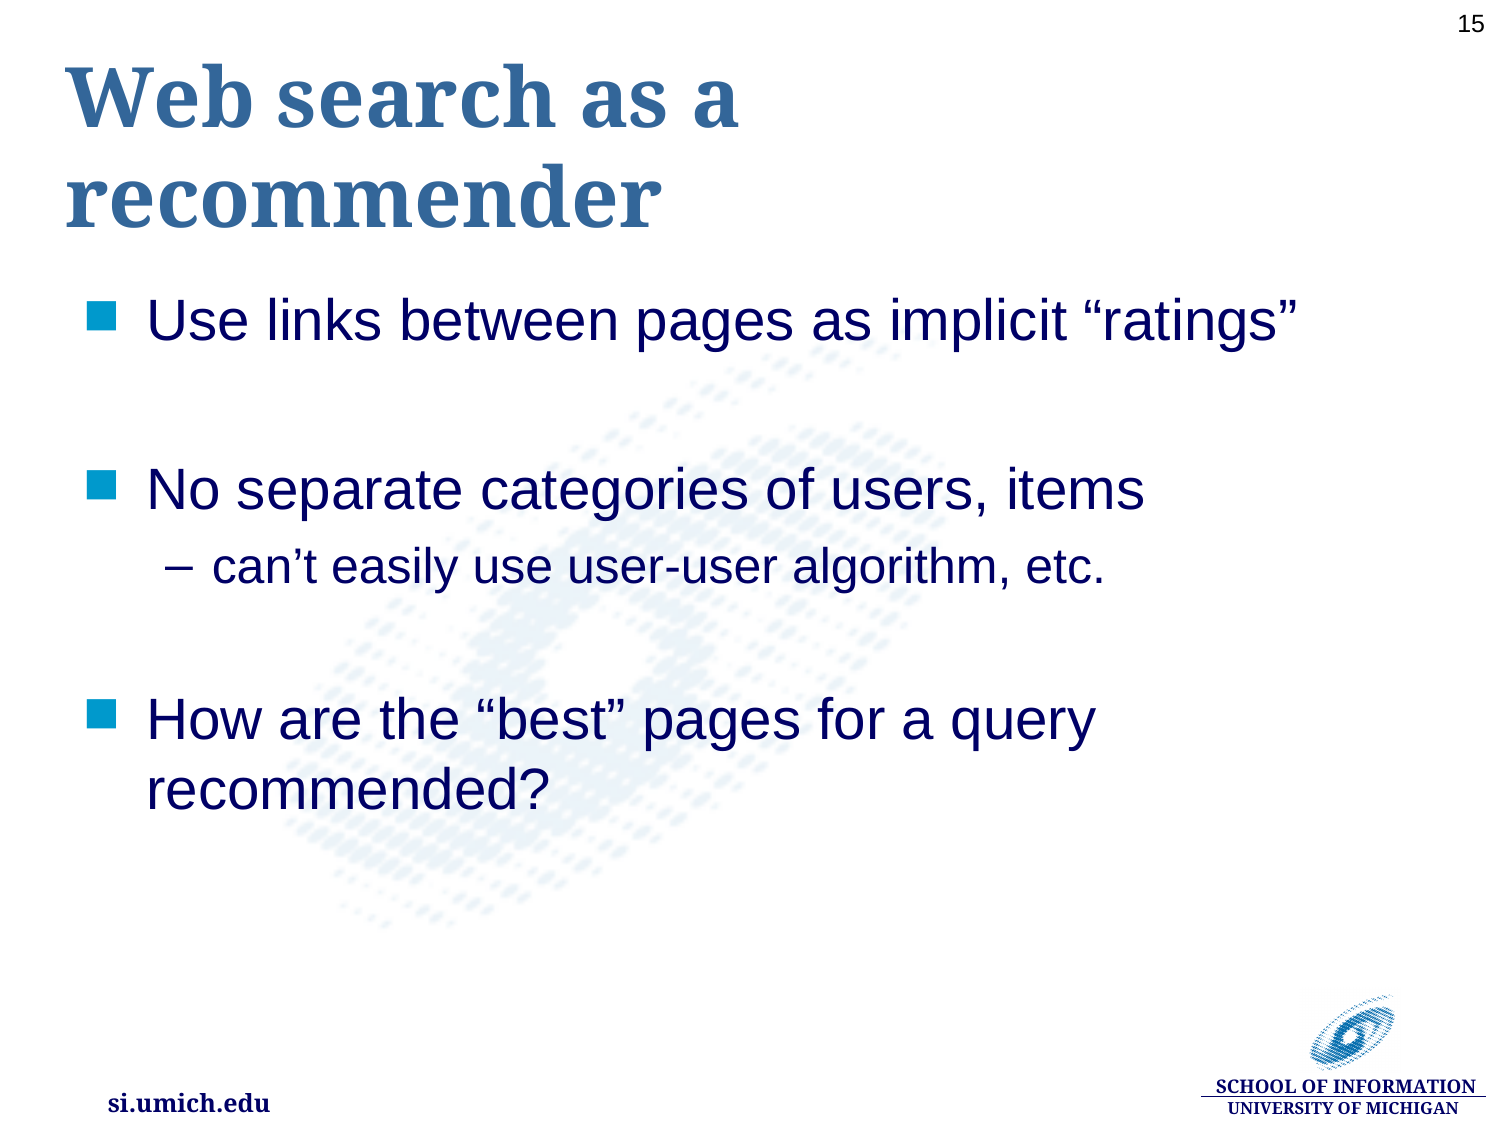

# Web search as a recommender
Use links between pages as implicit “ratings”
No separate categories of users, items
can’t easily use user-user algorithm, etc.
How are the “best” pages for a query recommended?